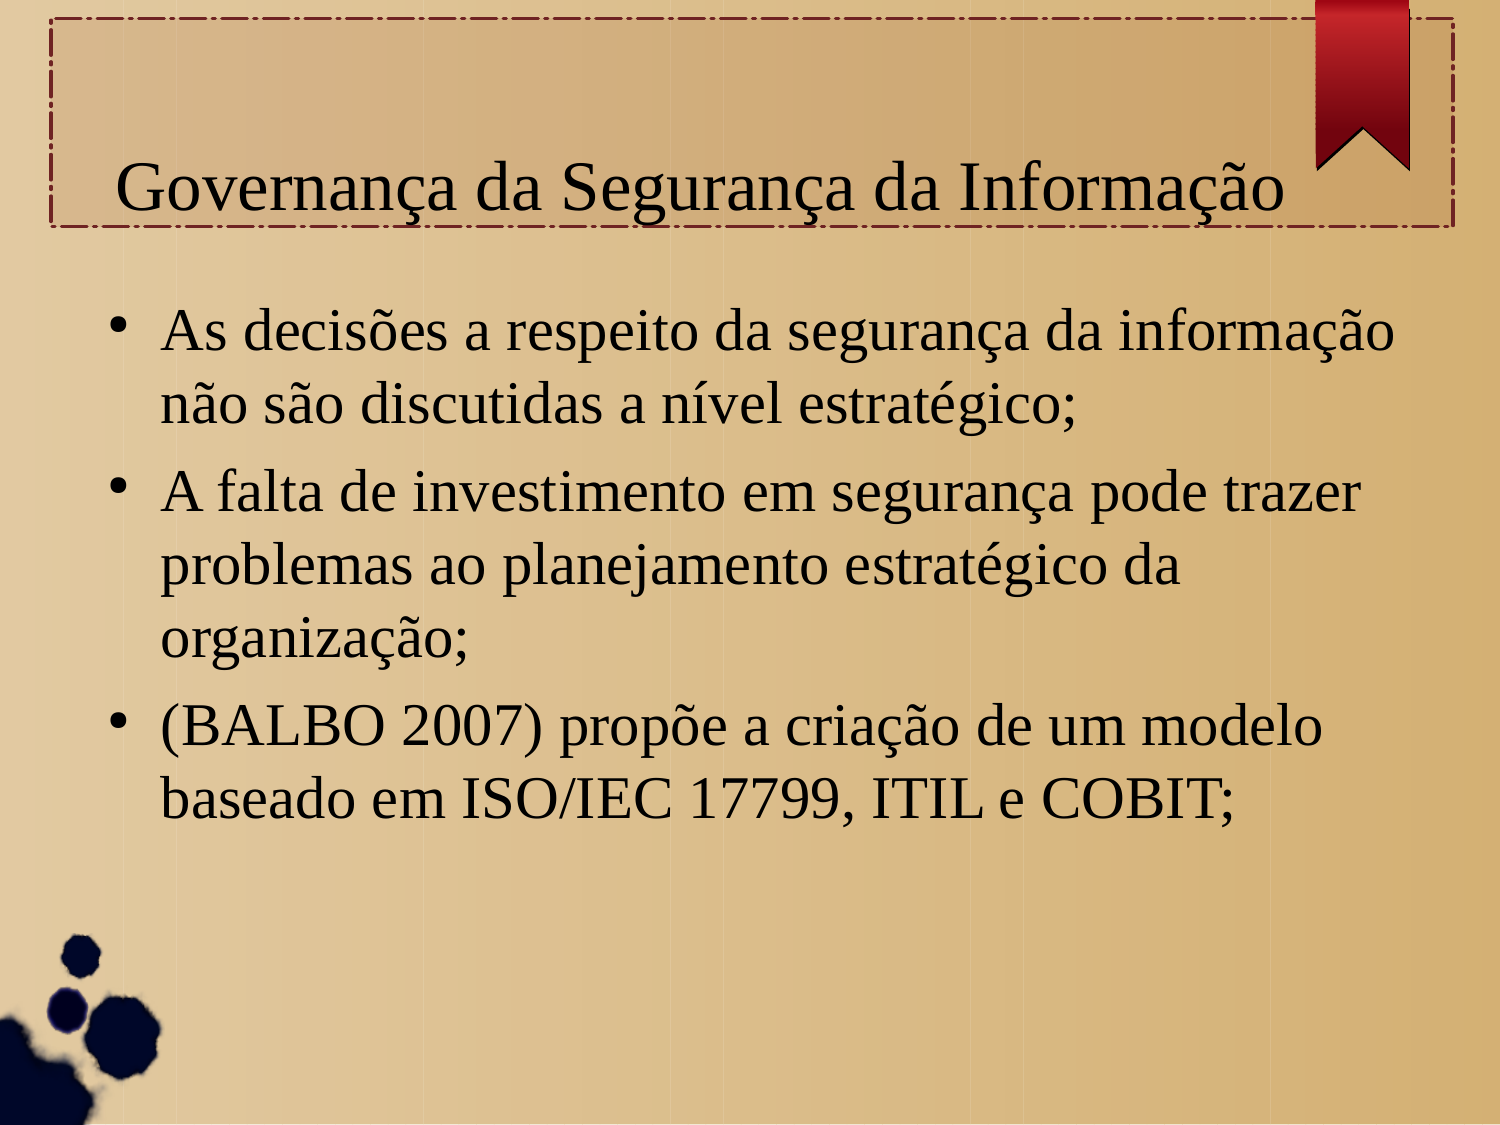

# Governança da Segurança da Informação
As decisões a respeito da segurança da informação não são discutidas a nível estratégico;
A falta de investimento em segurança pode trazer problemas ao planejamento estratégico da organização;
(BALBO 2007) propõe a criação de um modelo baseado em ISO/IEC 17799, ITIL e COBIT;